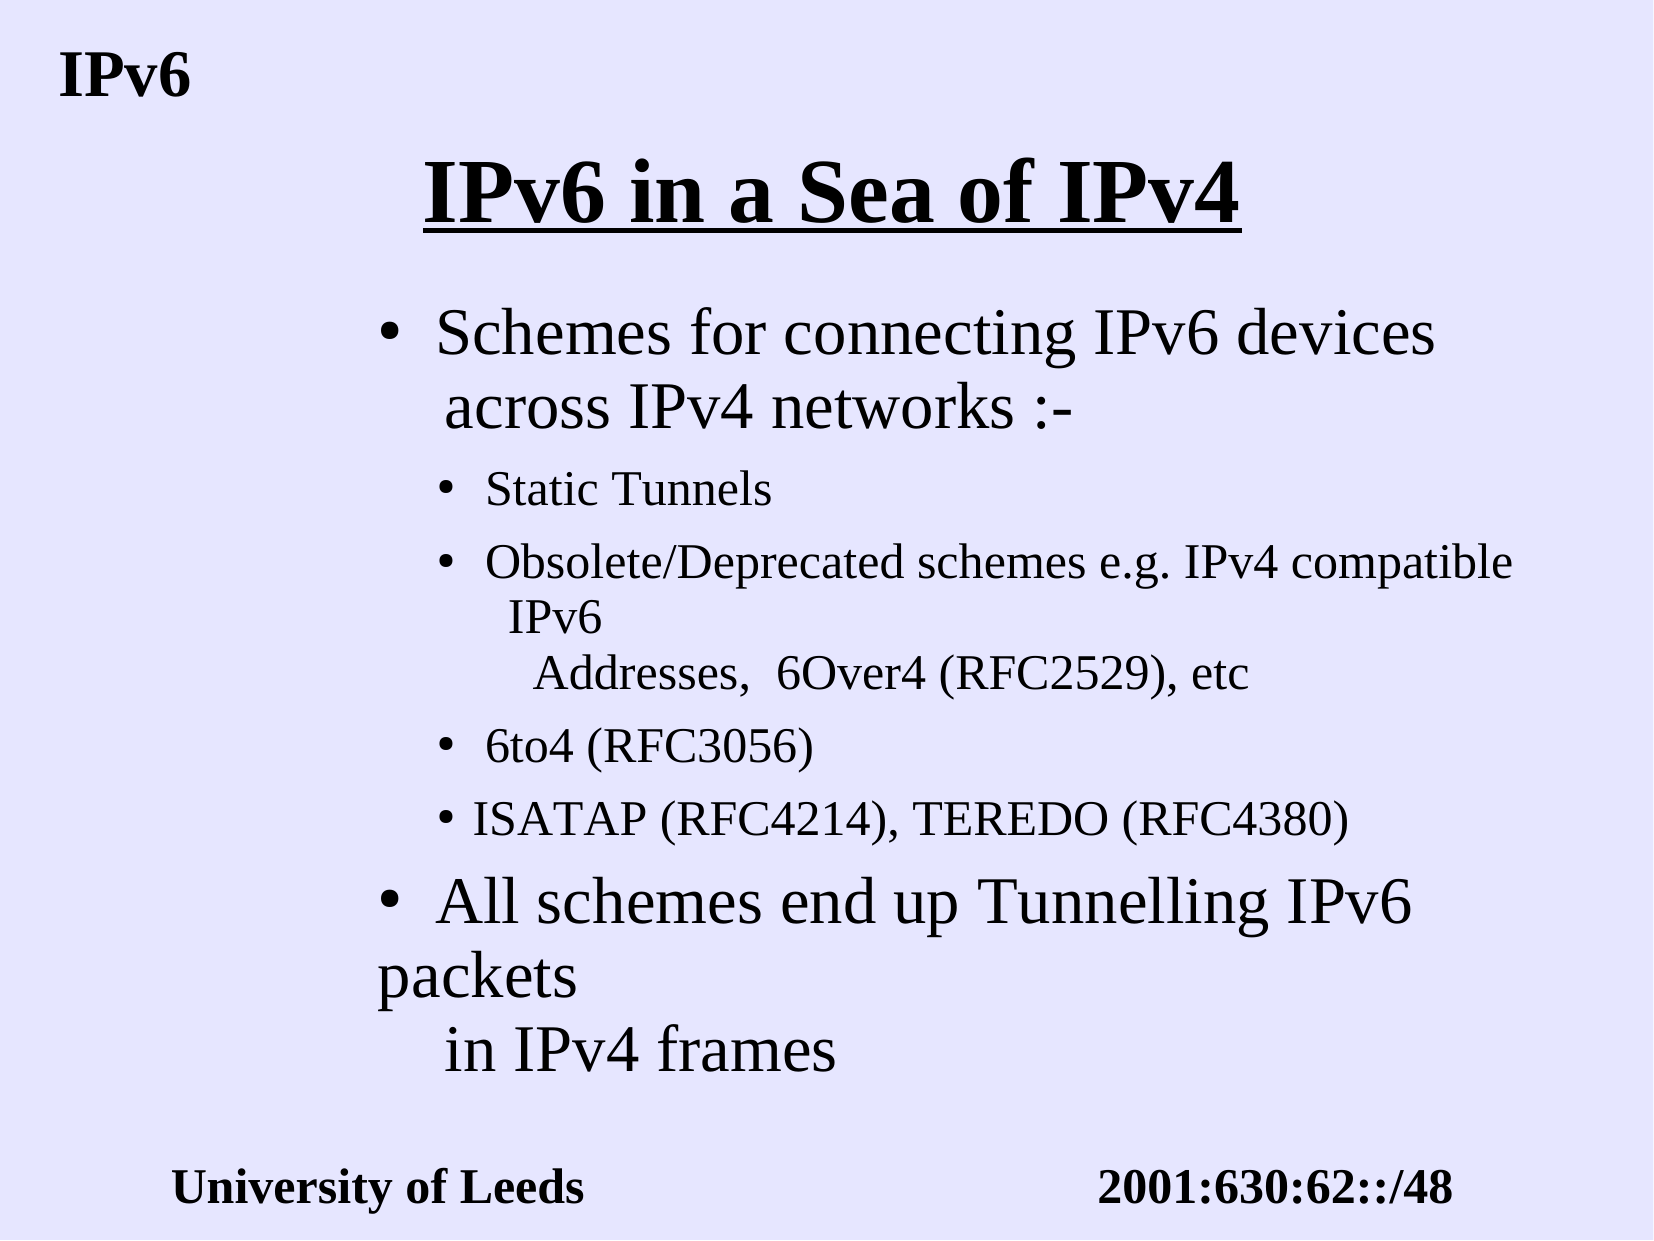

# IPv6 in a Sea of IPv4
 Schemes for connecting IPv6 devices
 across IPv4 networks :-
 Static Tunnels
 Obsolete/Deprecated schemes e.g. IPv4 compatible IPv6
 Addresses, 6Over4 (RFC2529), etc
 6to4 (RFC3056)
ISATAP (RFC4214), TEREDO (RFC4380)
 All schemes end up Tunnelling IPv6 packets
 in IPv4 frames